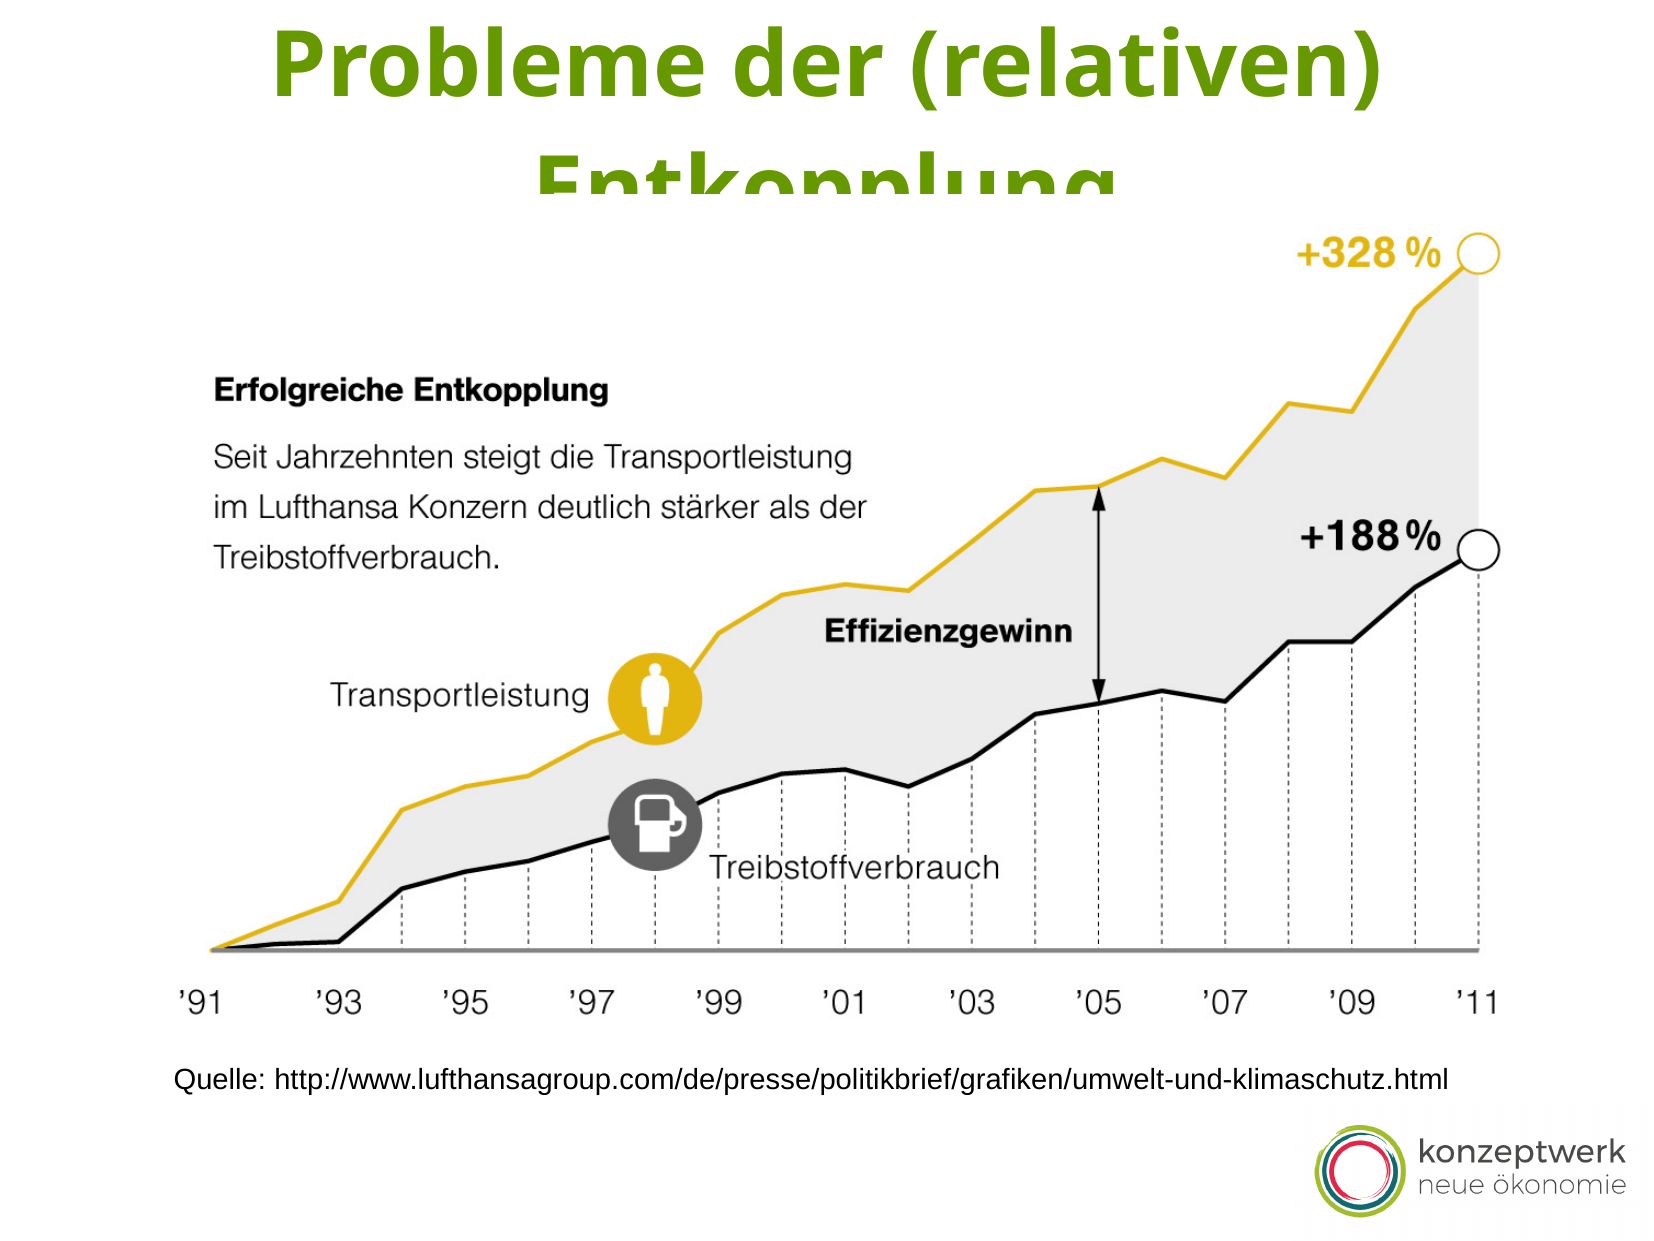

# Probleme der (relativen) Entkopplung
 Quelle: http://www.lufthansagroup.com/de/presse/politikbrief/grafiken/umwelt-und-klimaschutz.html